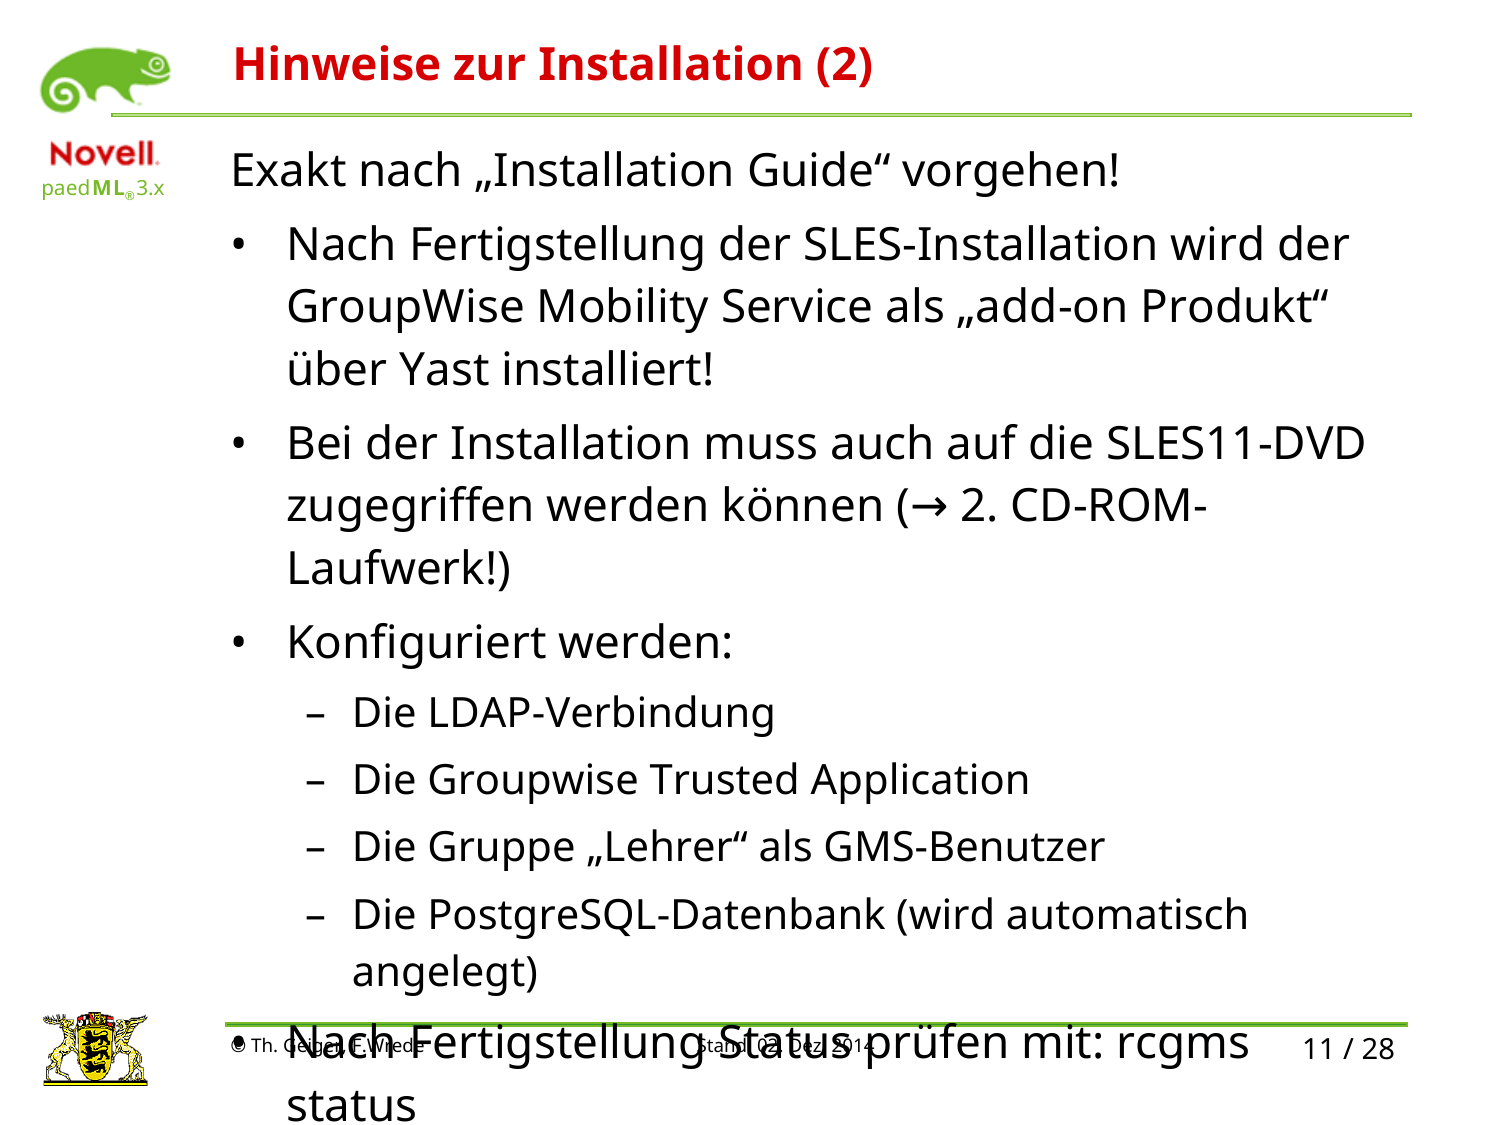

# Hinweise zur Installation (2)
Exakt nach „Installation Guide“ vorgehen!
Nach Fertigstellung der SLES-Installation wird der GroupWise Mobility Service als „add-on Produkt“ über Yast installiert!
Bei der Installation muss auch auf die SLES11-DVD zugegriffen werden können (→ 2. CD-ROM-Laufwerk!)
Konfiguriert werden:
Die LDAP-Verbindung
Die Groupwise Trusted Application
Die Gruppe „Lehrer“ als GMS-Benutzer
Die PostgreSQL-Datenbank (wird automatisch angelegt)
Nach Fertigstellung Status prüfen mit: rcgms status
WebAdmin aufrufen mit: https://192.168.1.37:8120
11
© Th. Geiger, F.Wrede
02. Dez. 2014